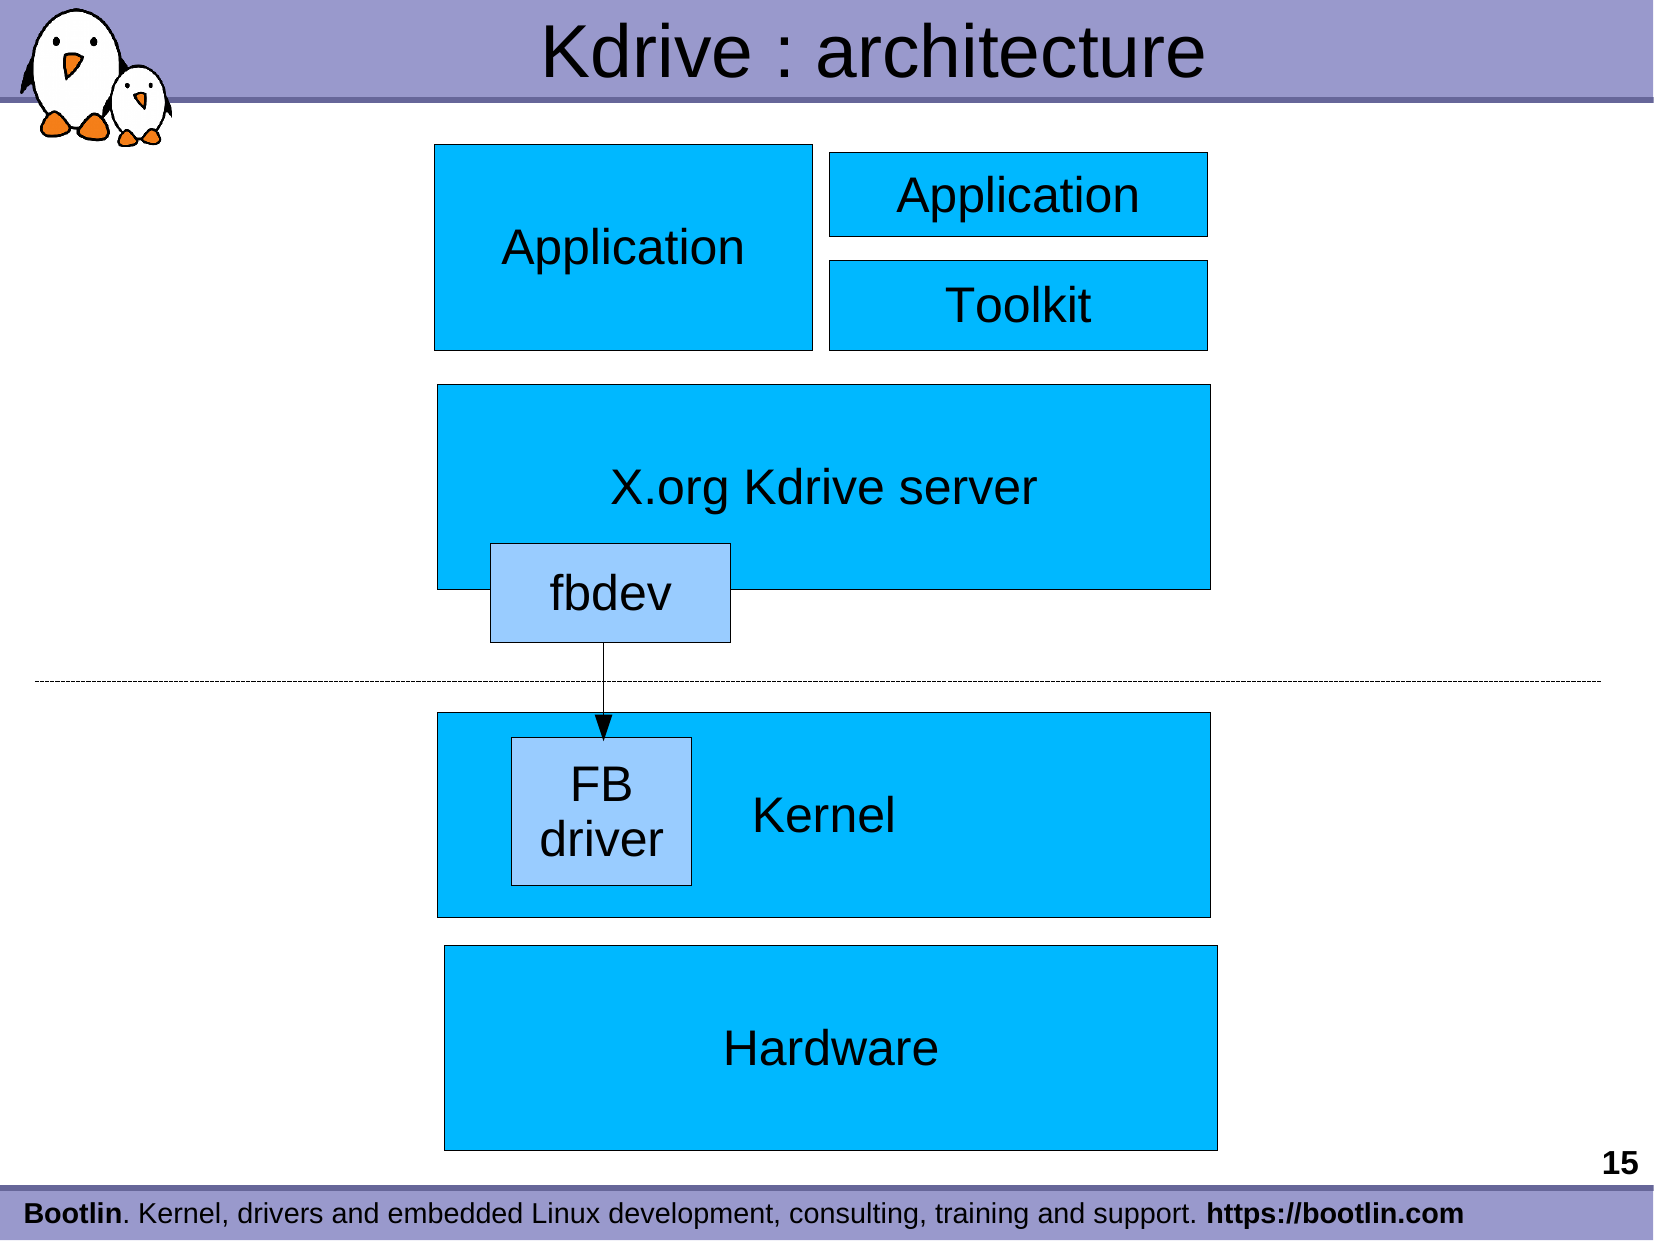

# Kdrive : architecture
Application
Application
Toolkit
X.org Kdrive server
fbdev
Kernel
FB
driver
Hardware